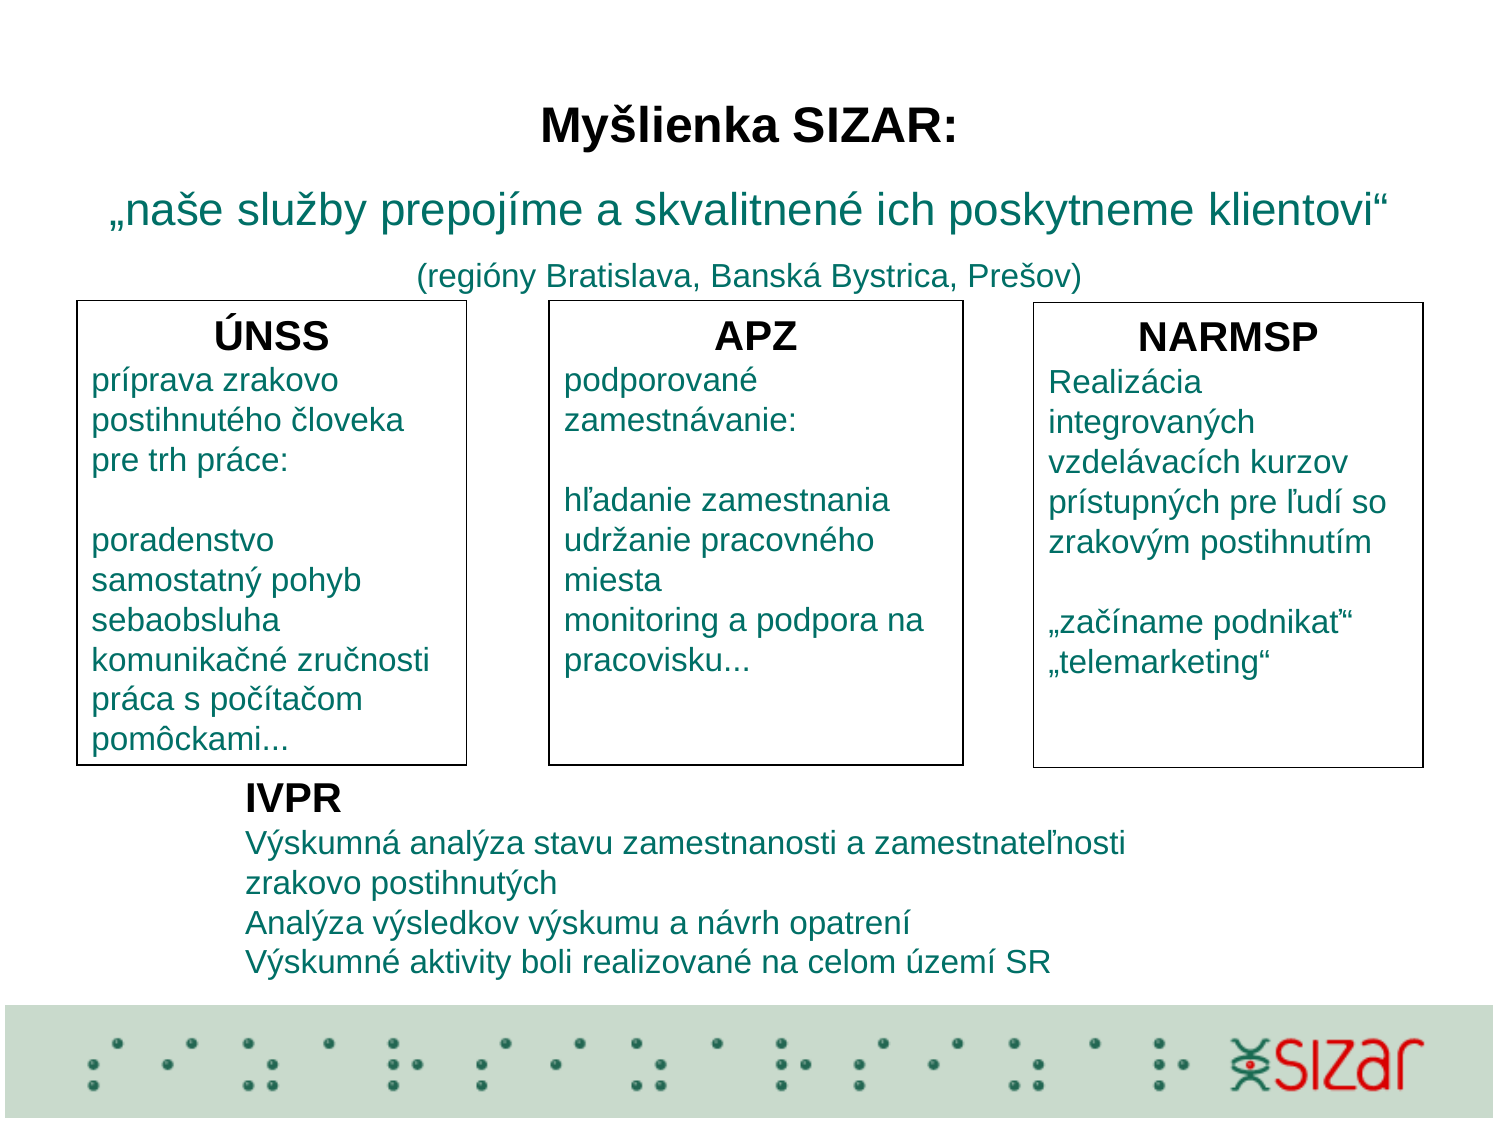

Myšlienka SIZAR:
„naše služby prepojíme a skvalitnené ich poskytneme klientovi“
(regióny Bratislava, Banská Bystrica, Prešov)
ÚNSS
príprava zrakovo postihnutého človeka pre trh práce:
poradenstvo
samostatný pohyb
sebaobsluha
komunikačné zručnosti
práca s počítačom
pomôckami...
APZ
podporované zamestnávanie:
hľadanie zamestnania
udržanie pracovného miesta
monitoring a podpora na pracovisku...
NARMSP
Realizácia integrovaných vzdelávacích kurzov prístupných pre ľudí so zrakovým postihnutím
„začíname podnikať“
„telemarketing“
IVPR
Výskumná analýza stavu zamestnanosti a zamestnateľnosti zrakovo postihnutých
Analýza výsledkov výskumu a návrh opatrení
Výskumné aktivity boli realizované na celom území SR